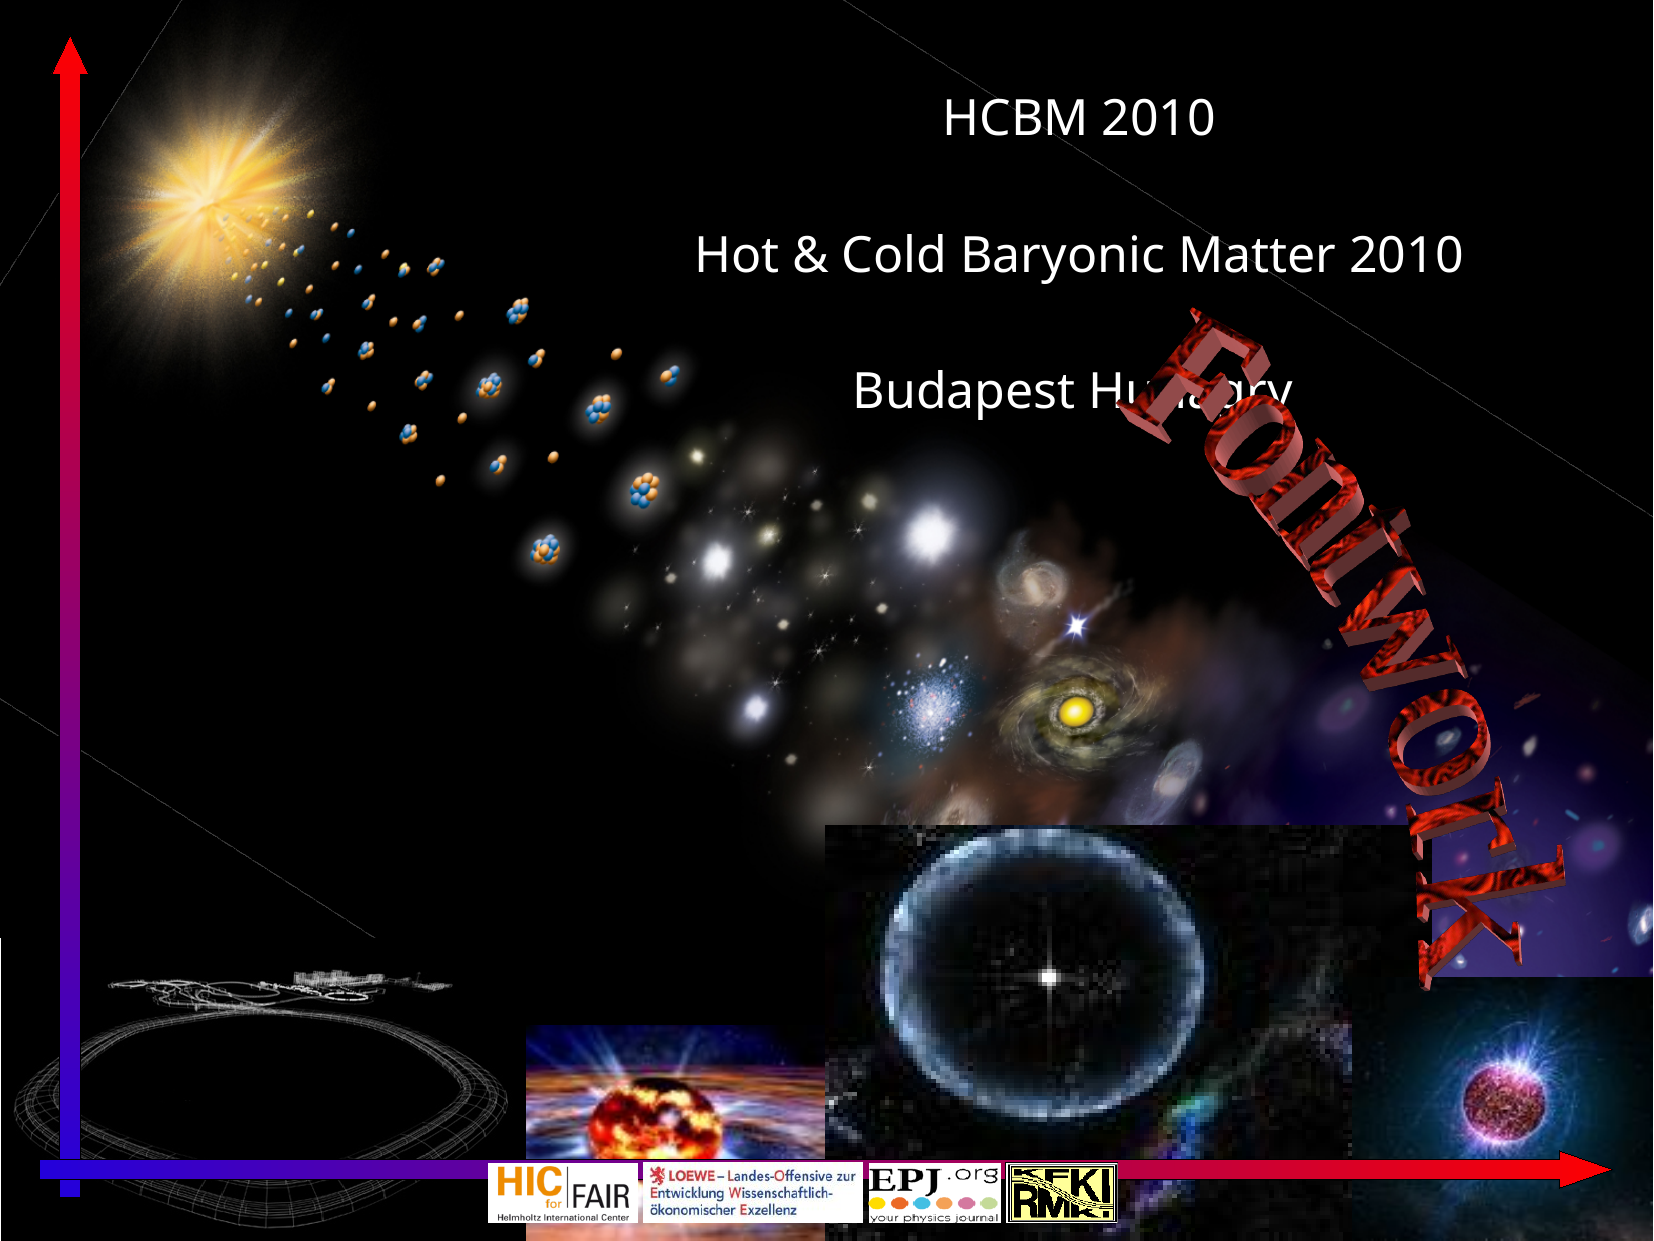

HCBM 2010
Hot & Cold Baryonic Matter 2010
Budapest Hunagry
Fontwork